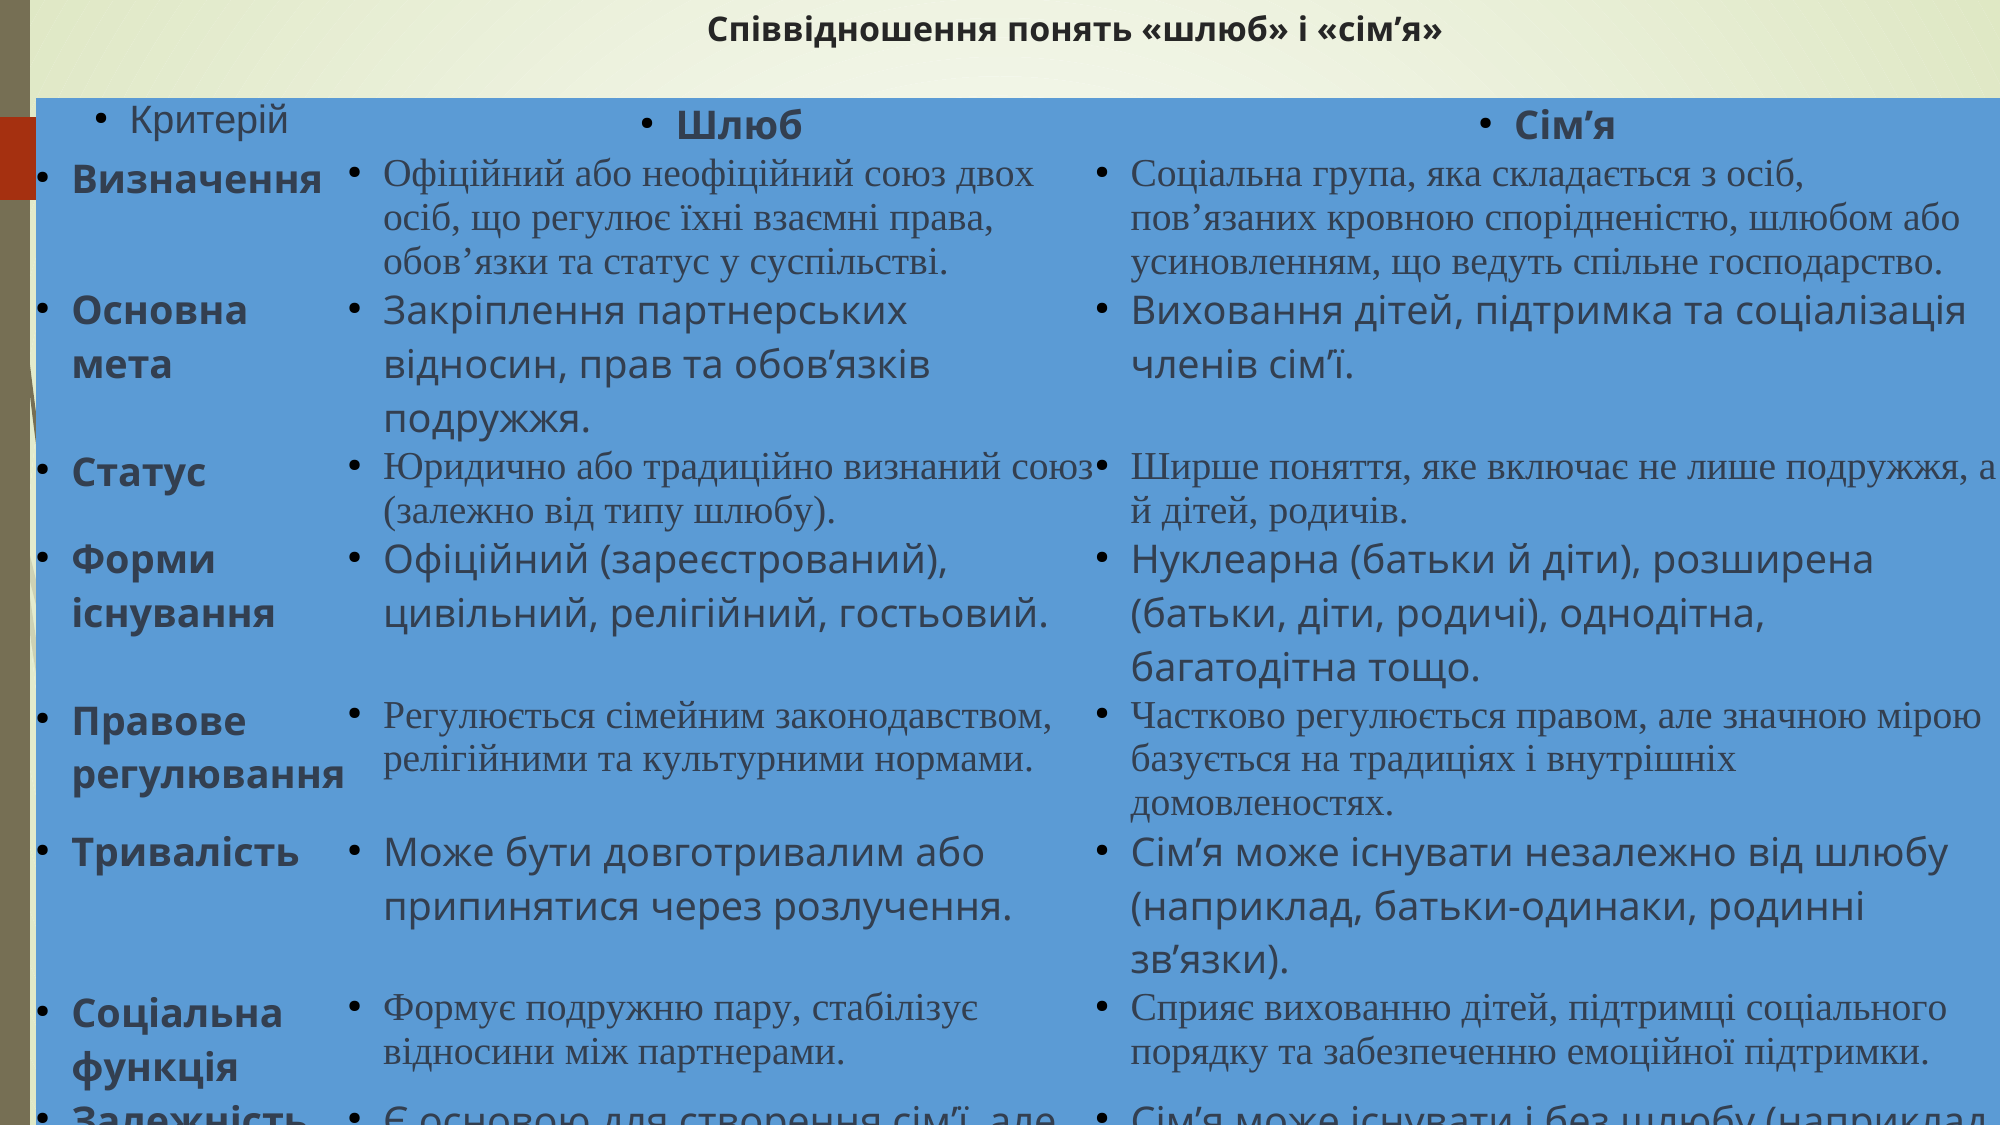

# Співвідношення понять «шлюб» і «сім’я»
| Критерій | Шлюб | Сім’я |
| --- | --- | --- |
| Визначення | Офіційний або неофіційний союз двох осіб, що регулює їхні взаємні права, обов’язки та статус у суспільстві. | Соціальна група, яка складається з осіб, пов’язаних кровною спорідненістю, шлюбом або усиновленням, що ведуть спільне господарство. |
| Основна мета | Закріплення партнерських відносин, прав та обов’язків подружжя. | Виховання дітей, підтримка та соціалізація членів сім’ї. |
| Статус | Юридично або традиційно визнаний союз (залежно від типу шлюбу). | Ширше поняття, яке включає не лише подружжя, а й дітей, родичів. |
| Форми існування | Офіційний (зареєстрований), цивільний, релігійний, гостьовий. | Нуклеарна (батьки й діти), розширена (батьки, діти, родичі), однодітна, багатодітна тощо. |
| Правове регулювання | Регулюється сімейним законодавством, релігійними та культурними нормами. | Частково регулюється правом, але значною мірою базується на традиціях і внутрішніх домовленостях. |
| Тривалість | Може бути довготривалим або припинятися через розлучення. | Сім’я може існувати незалежно від шлюбу (наприклад, батьки-одинаки, родинні зв’язки). |
| Соціальна функція | Формує подружню пару, стабілізує відносини між партнерами. | Сприяє вихованню дітей, підтримці соціального порядку та забезпеченню емоційної підтримки. |
| Залежність одне від одного | Є основою для створення сім’ї, але не завжди передбачає її (наприклад, бездітні шлюби). | Сім’я може існувати і без шлюбу (наприклад, мати-одиначка з дитиною, родичі, які ведуть спільне господарство). |